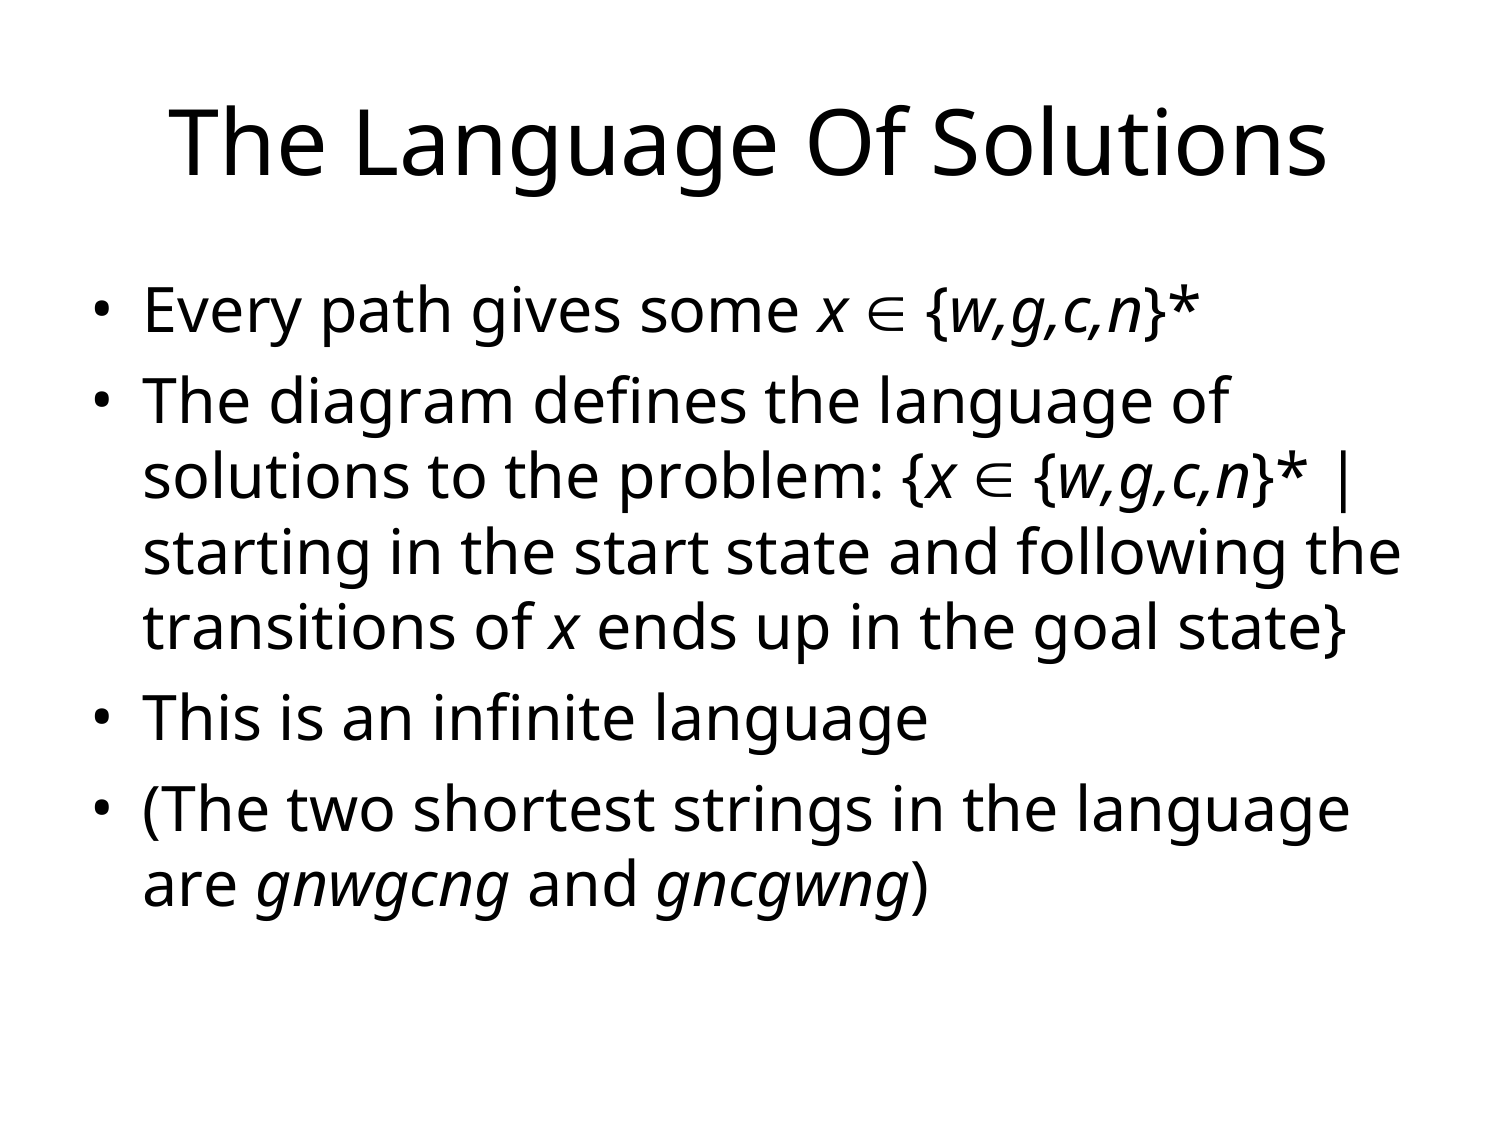

# The Language Of Solutions
Every path gives some x  {w,g,c,n}*
The diagram defines the language of solutions to the problem: {x  {w,g,c,n}* | starting in the start state and following the transitions of x ends up in the goal state}
This is an infinite language
(The two shortest strings in the language are gnwgcng and gncgwng)